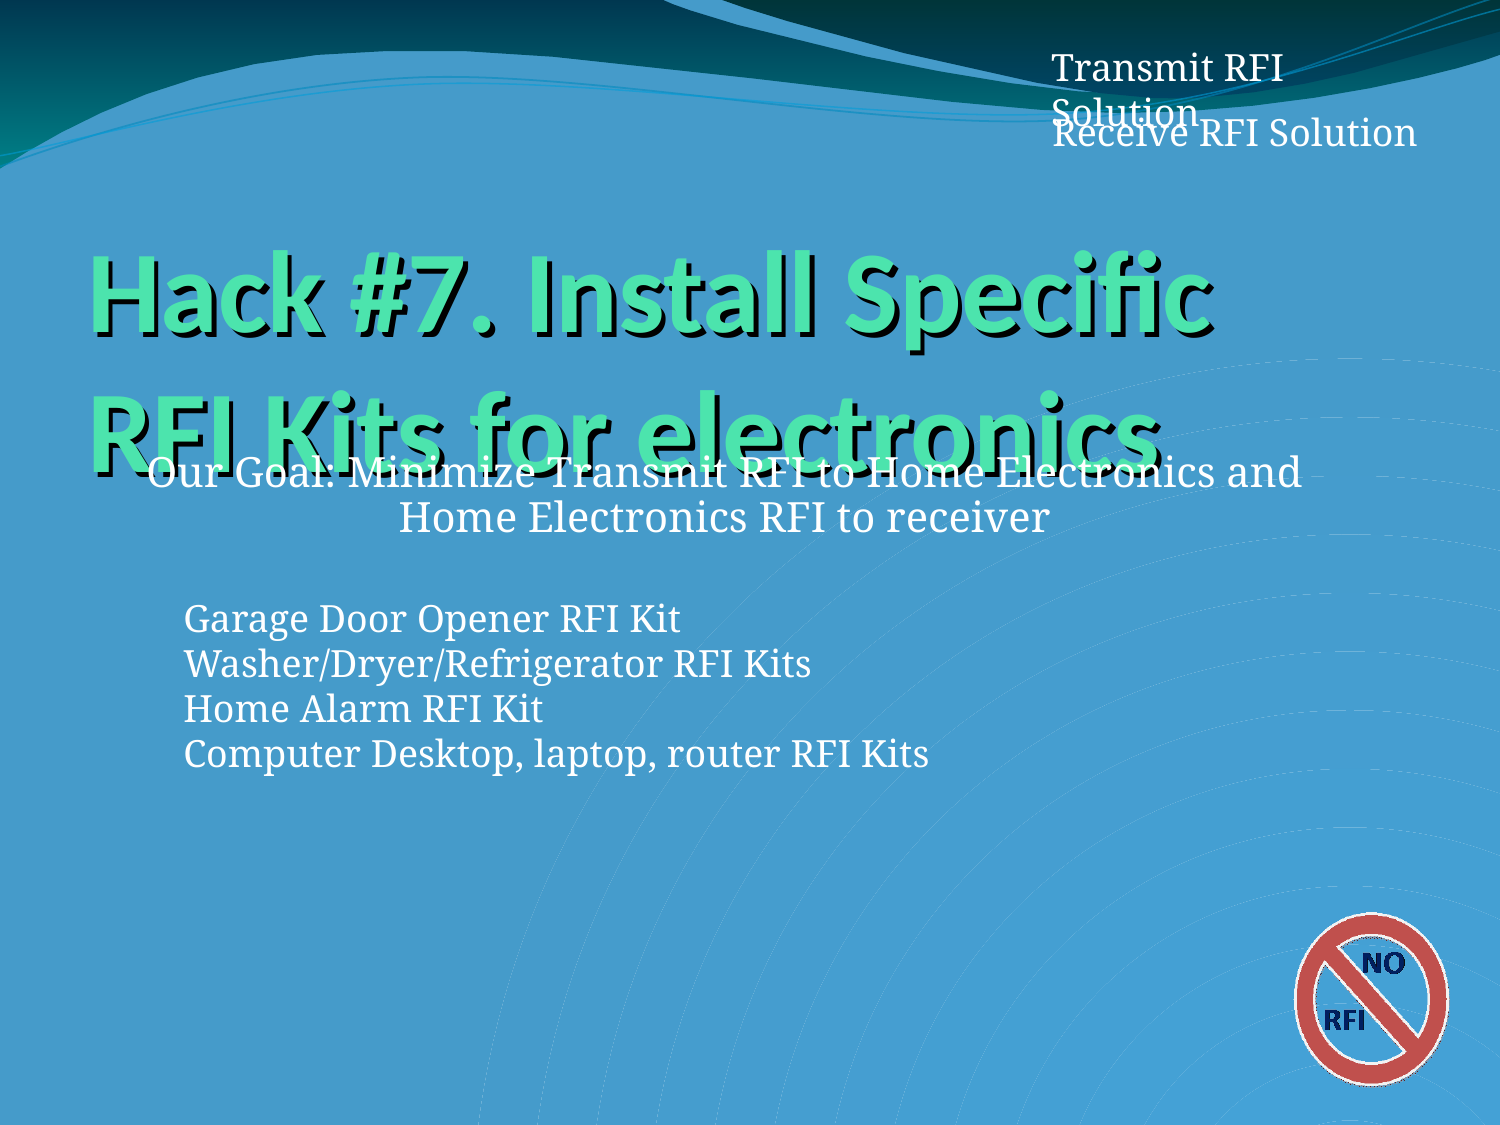

Transmit RFI Solution
Receive RFI Solution
# Hack #7. Install Specific RFI Kits for electronics
Our Goal: Minimize Transmit RFI to Home Electronics and Home Electronics RFI to receiver
Garage Door Opener RFI Kit
Washer/Dryer/Refrigerator RFI Kits
Home Alarm RFI Kit
Computer Desktop, laptop, router RFI Kits